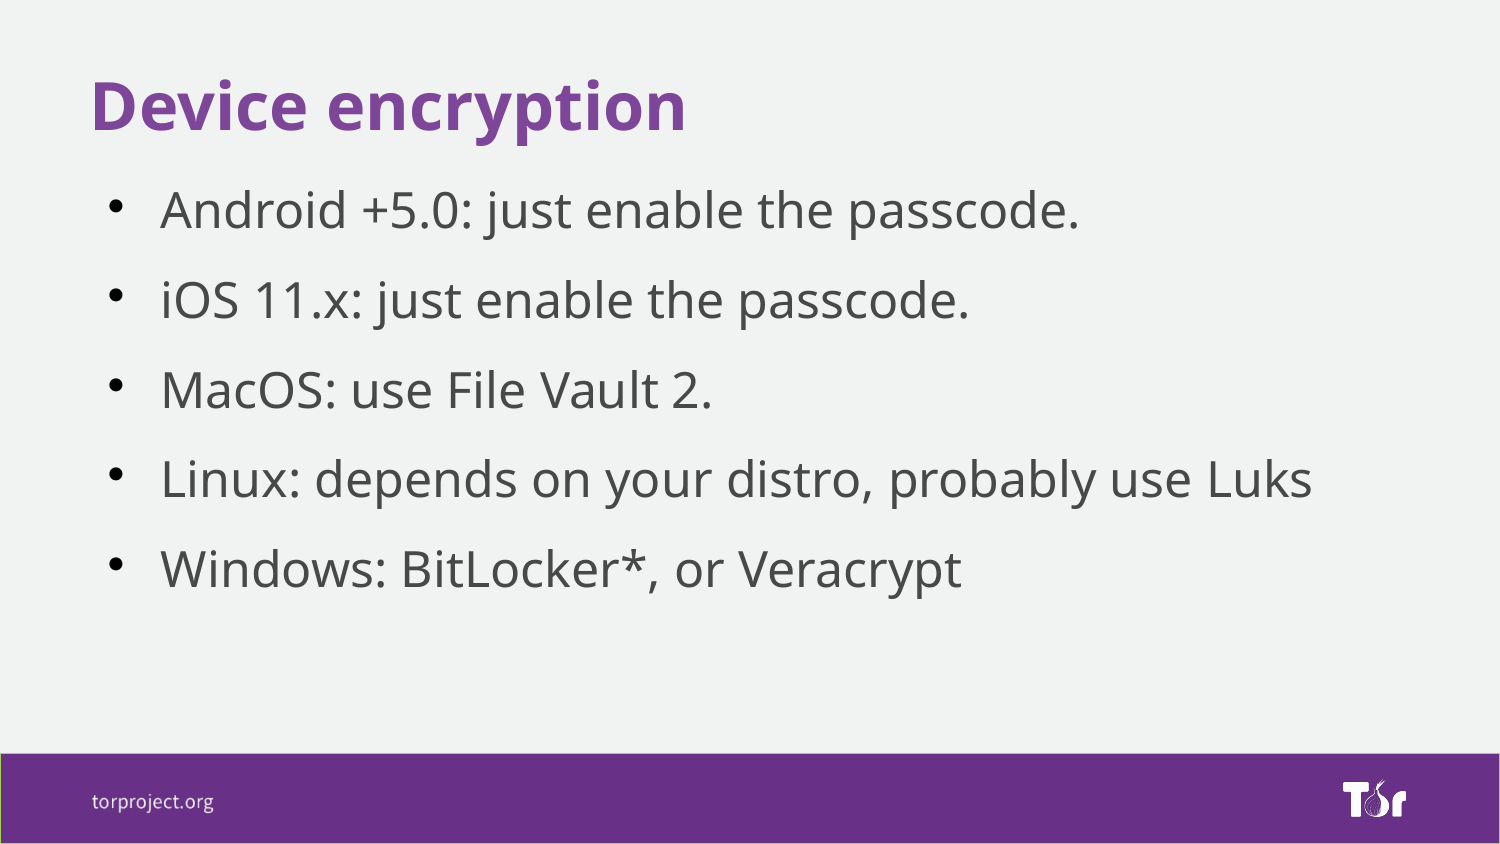

Device encryption
Android +5.0: just enable the passcode.
iOS 11.x: just enable the passcode.
MacOS: use File Vault 2.
Linux: depends on your distro, probably use Luks
Windows: BitLocker*, or Veracrypt